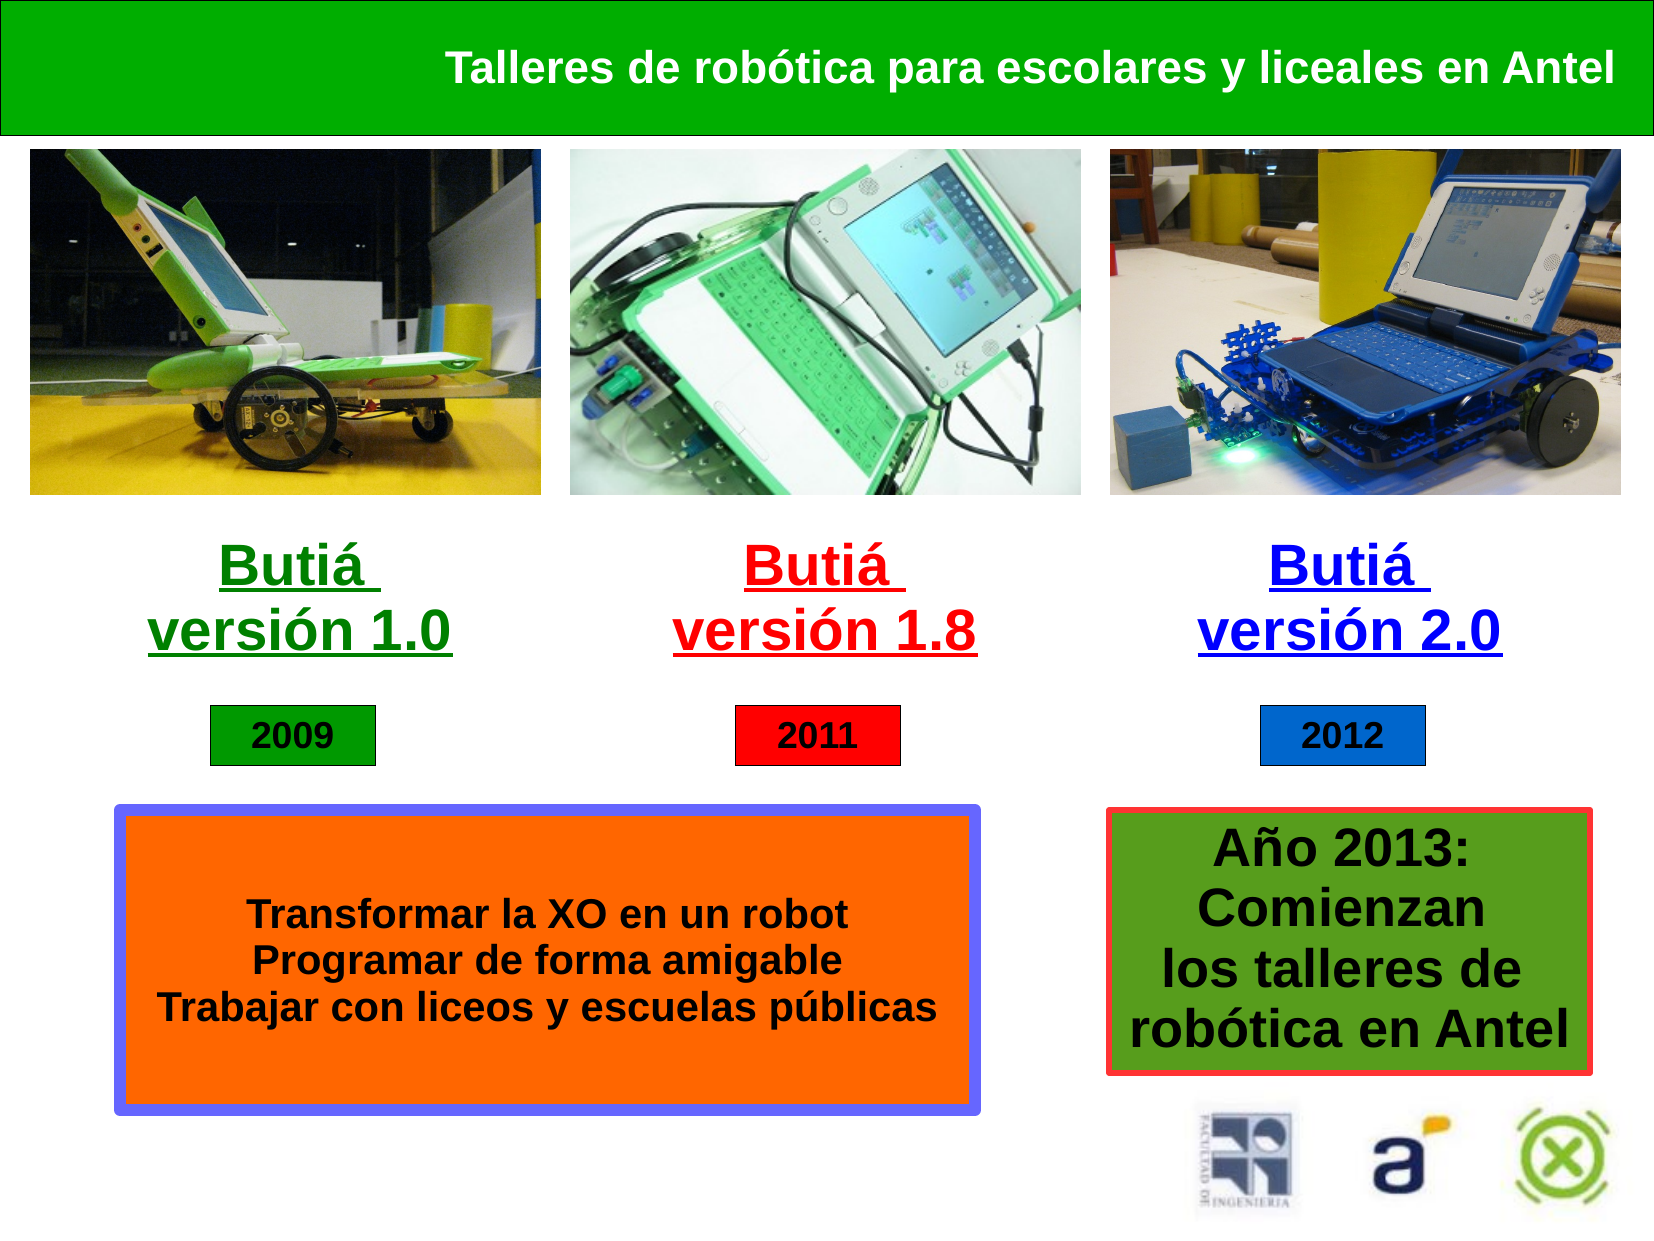

Talleres de robótica para escolares y liceales en Antel
Butiá
versión 1.0
Butiá
versión 1.8
Butiá
versión 2.0
2009
2011
2012
Transformar la XO en un robot
Programar de forma amigable
Trabajar con liceos y escuelas públicas
Año 2013:
Comienzan
los talleres de
robótica en Antel